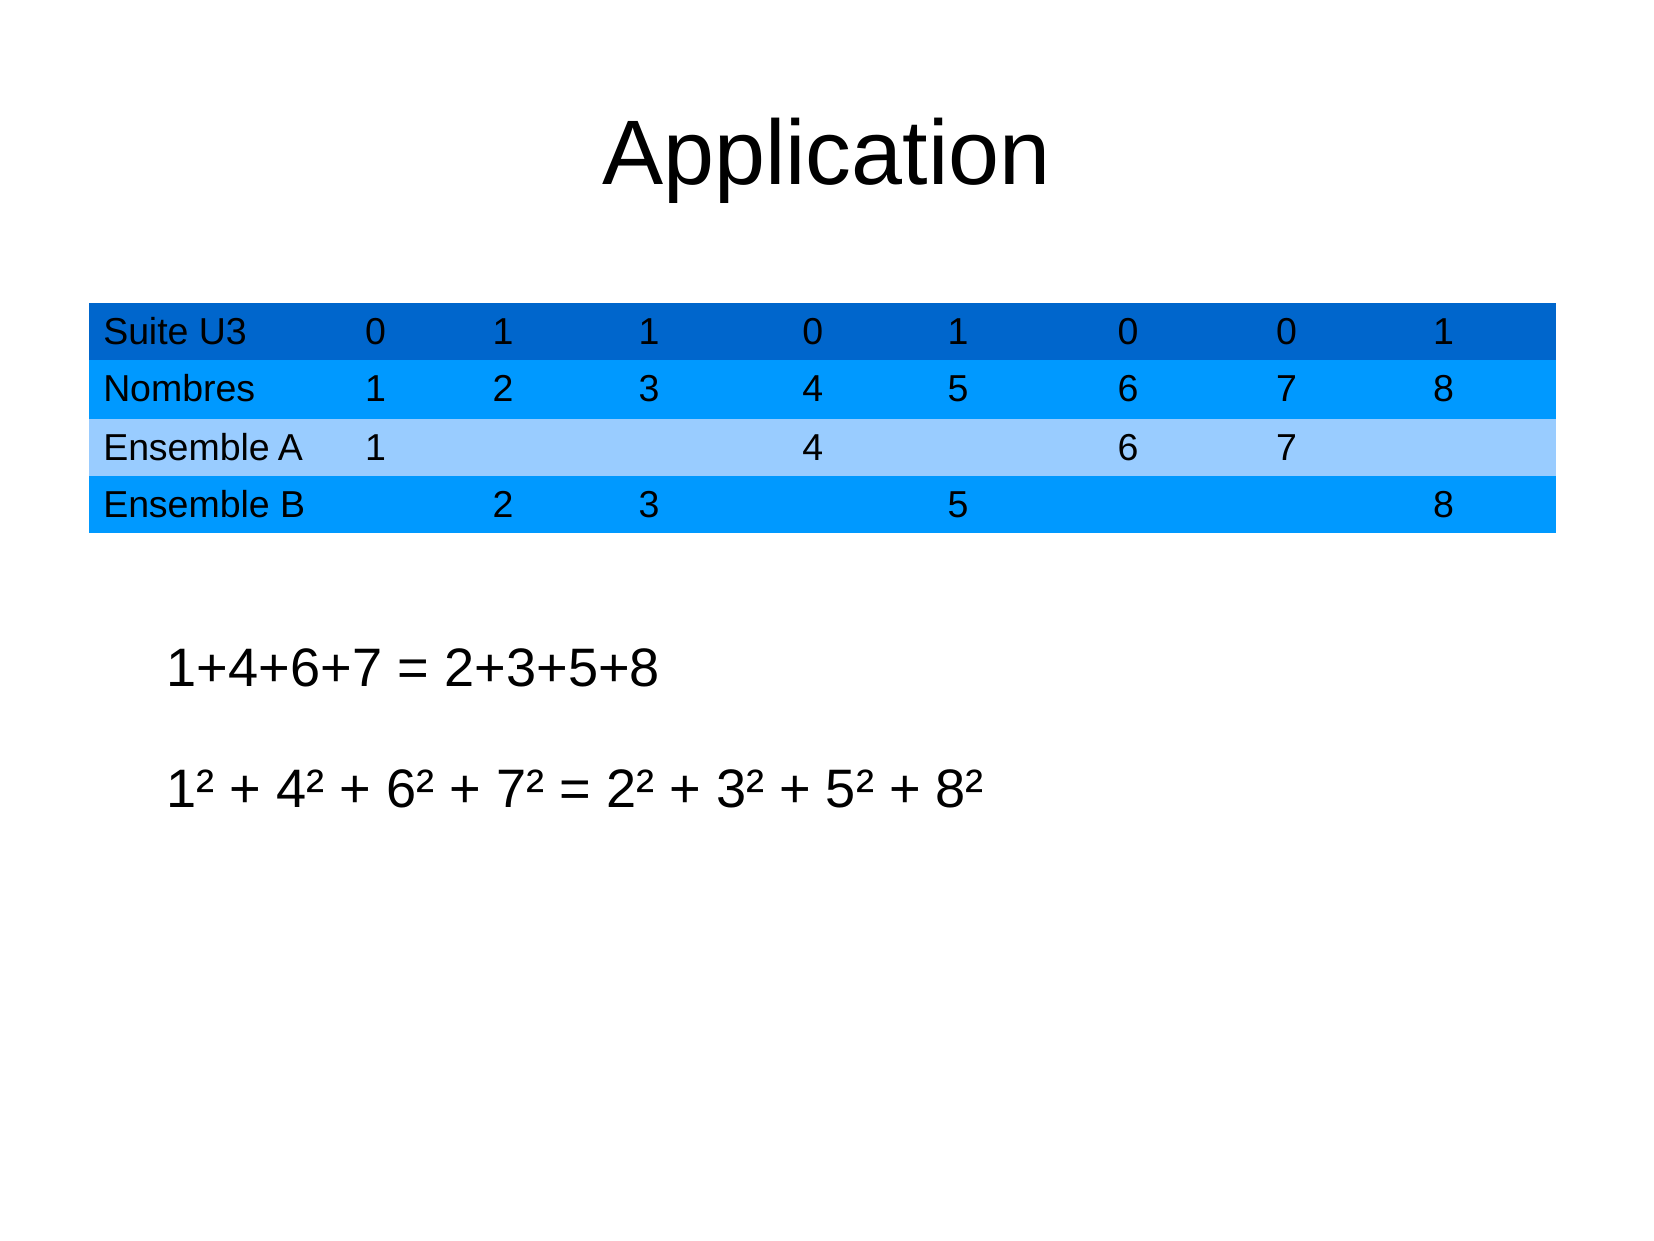

# Application
| Suite U3 | 0 | 1 | 1 | 0 | 1 | 0 | 0 | 1 |
| --- | --- | --- | --- | --- | --- | --- | --- | --- |
| Nombres | 1 | 2 | 3 | 4 | 5 | 6 | 7 | 8 |
| Ensemble A | 1 | | | 4 | | 6 | 7 | |
| Ensemble B | | 2 | 3 | | 5 | | | 8 |
| 1+4+6+7 = 2+3+5+8 1² + 4² + 6² + 7² = 2² + 3² + 5² + 8² |
| --- |